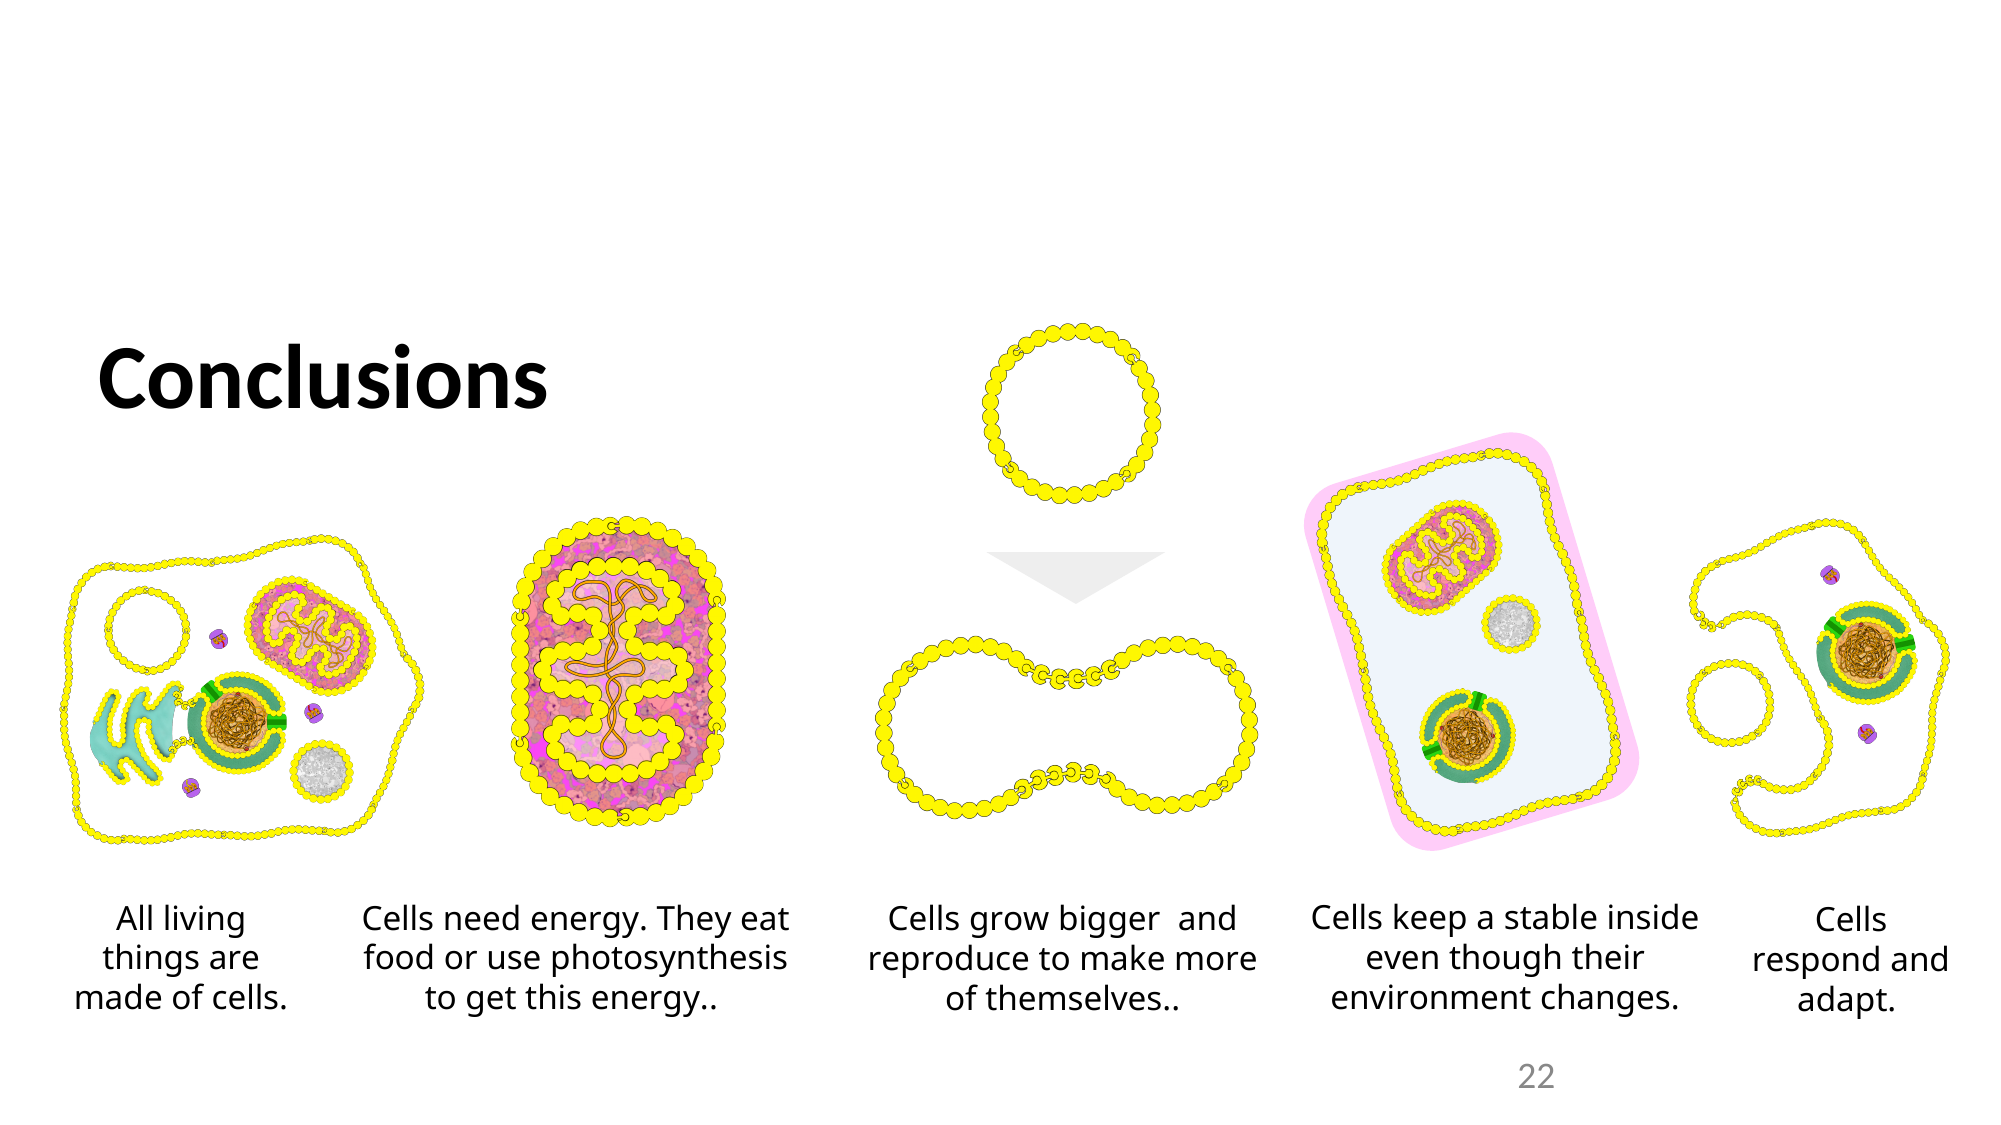

Conclusions
Cells keep a stable inside even though their environment changes.
All living things are made of cells.
Cells need energy. They eat food or use photosynthesis to get this energy..
Cells grow bigger and reproduce to make more of themselves..
Cells respond and adapt.